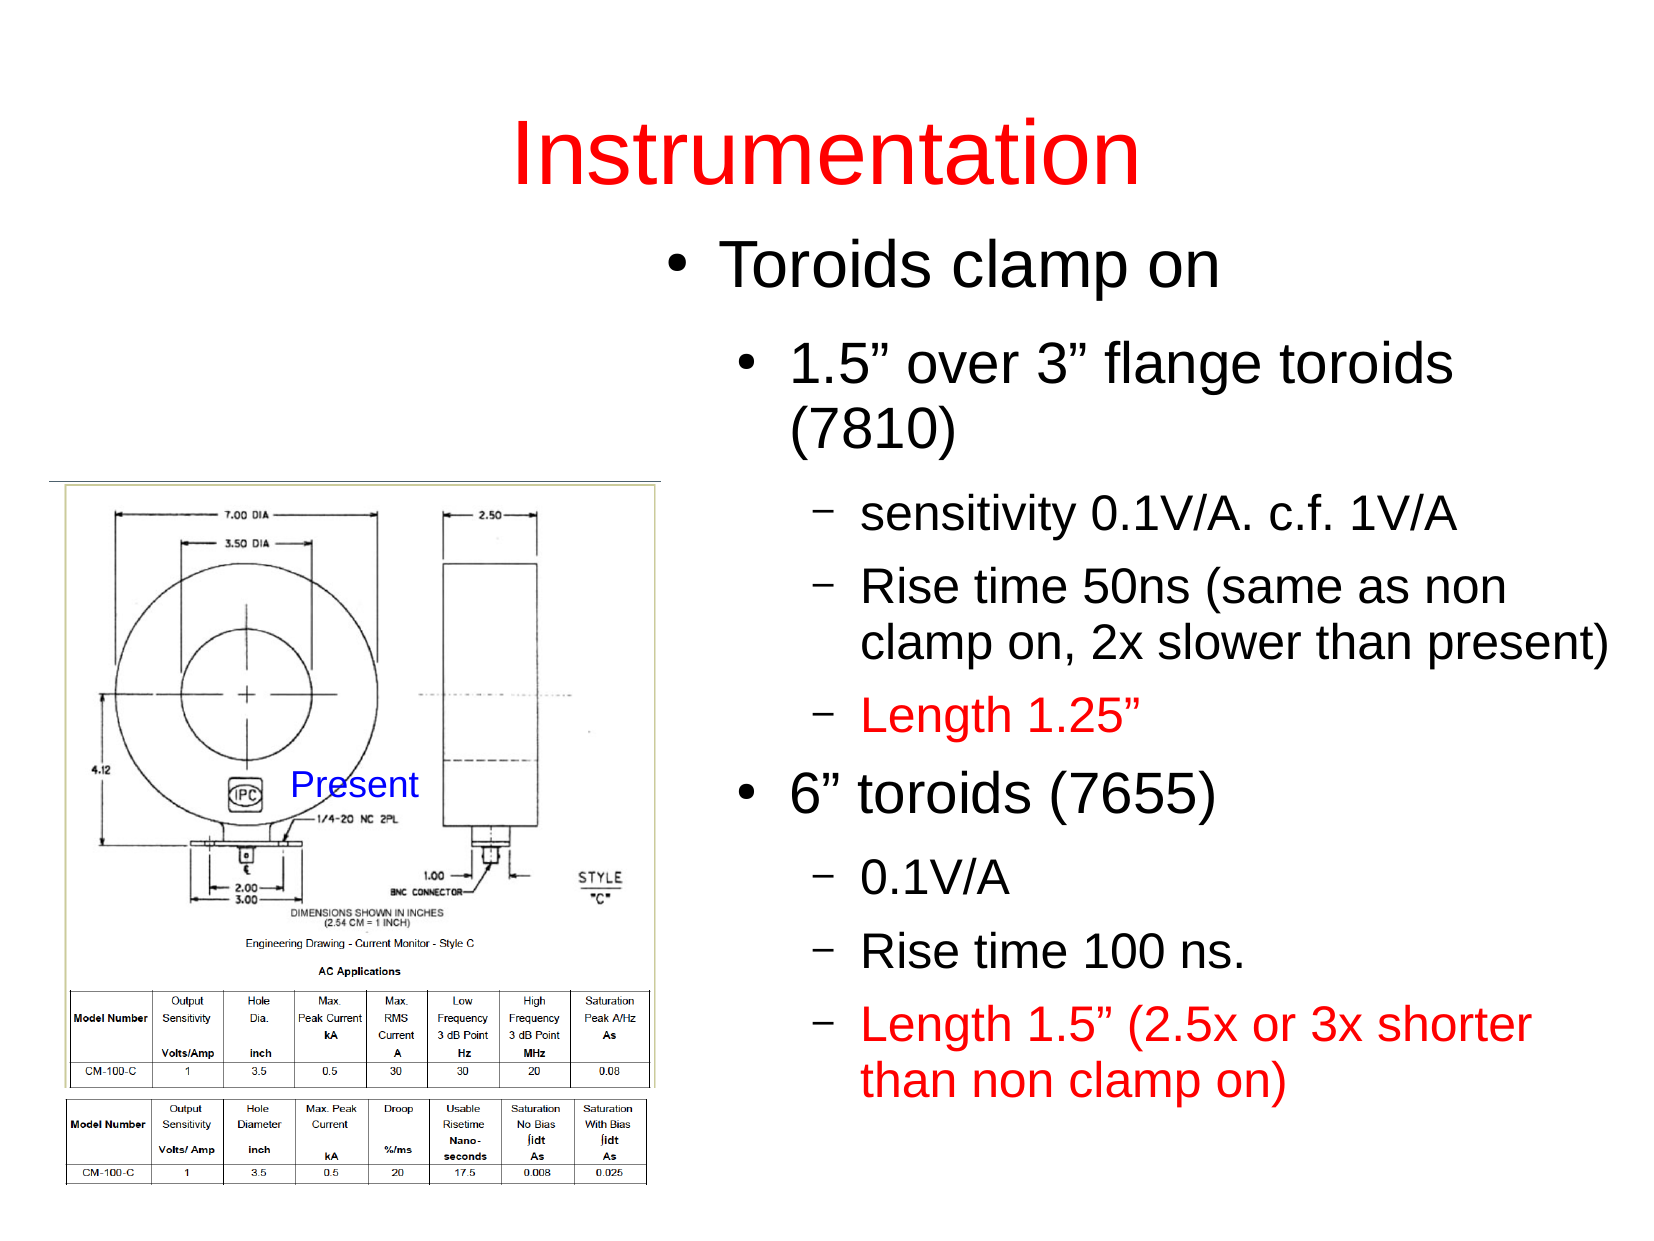

# Instrumentation
Toroids clamp on
1.5” over 3” flange toroids (7810)
sensitivity 0.1V/A. c.f. 1V/A
Rise time 50ns (same as non clamp on, 2x slower than present)
Length 1.25”
6” toroids (7655)
0.1V/A
Rise time 100 ns.
Length 1.5” (2.5x or 3x shorter than non clamp on)
Present